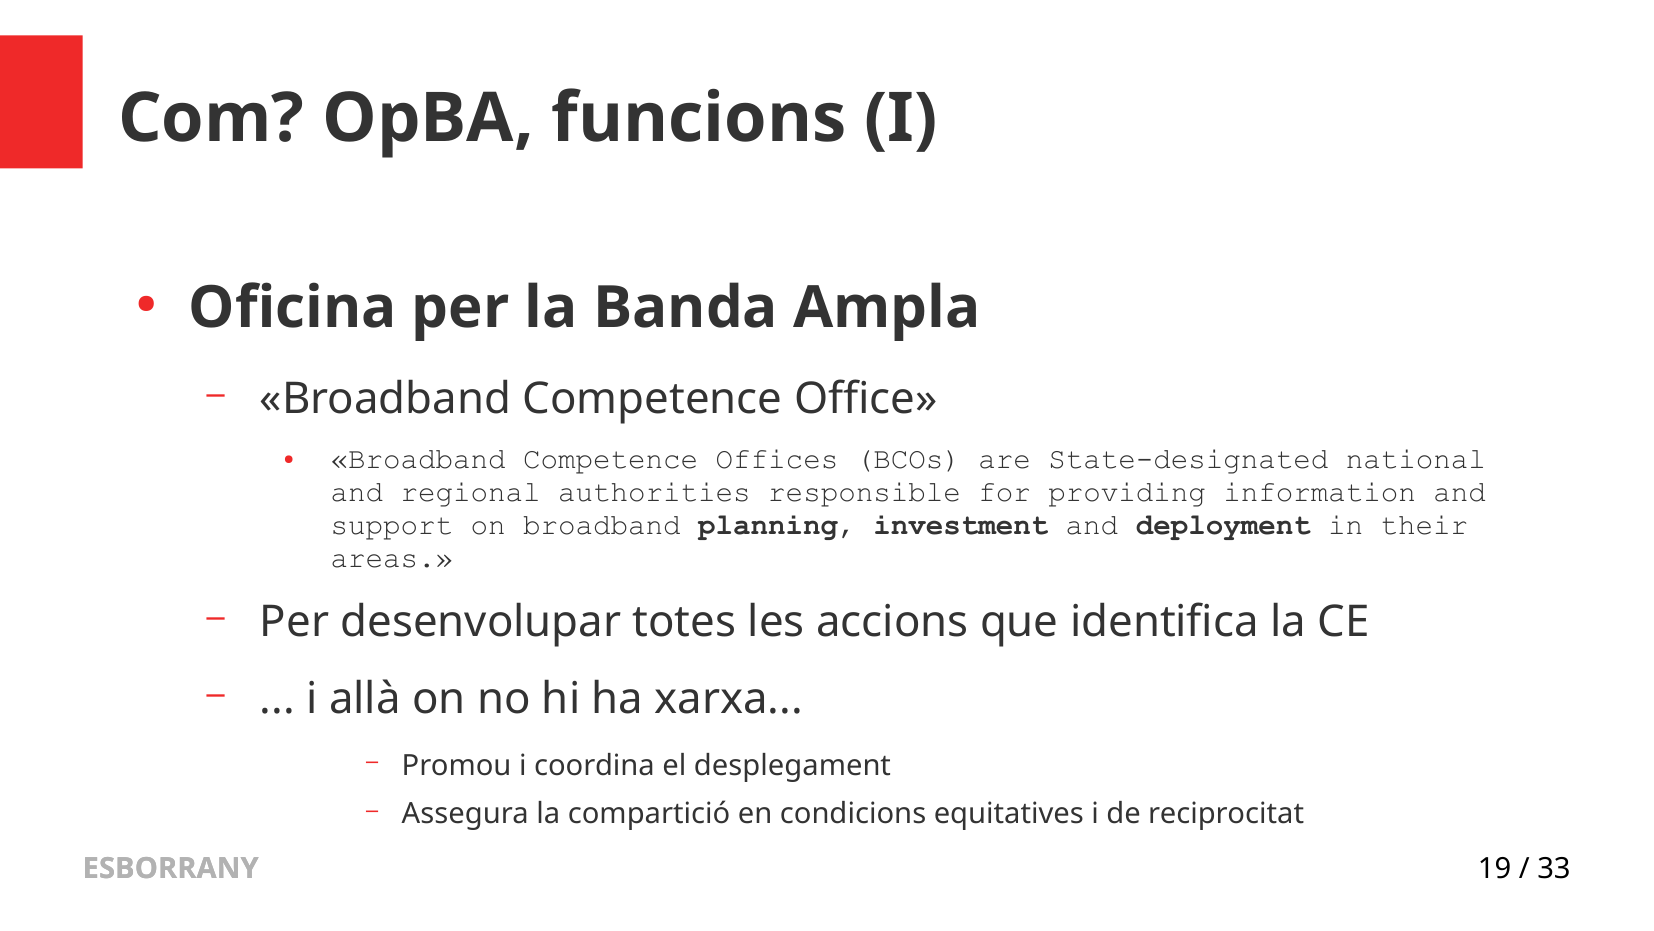

# Com? OpBA, funcions (I)
Oficina per la Banda Ampla
«Broadband Competence Office»
«Broadband Competence Offices (BCOs) are State-designated national and regional authorities responsible for providing information and support on broadband planning, investment and deployment in their areas.»
Per desenvolupar totes les accions que identifica la CE
... i allà on no hi ha xarxa...
Promou i coordina el desplegament
Assegura la compartició en condicions equitatives i de reciprocitat
19